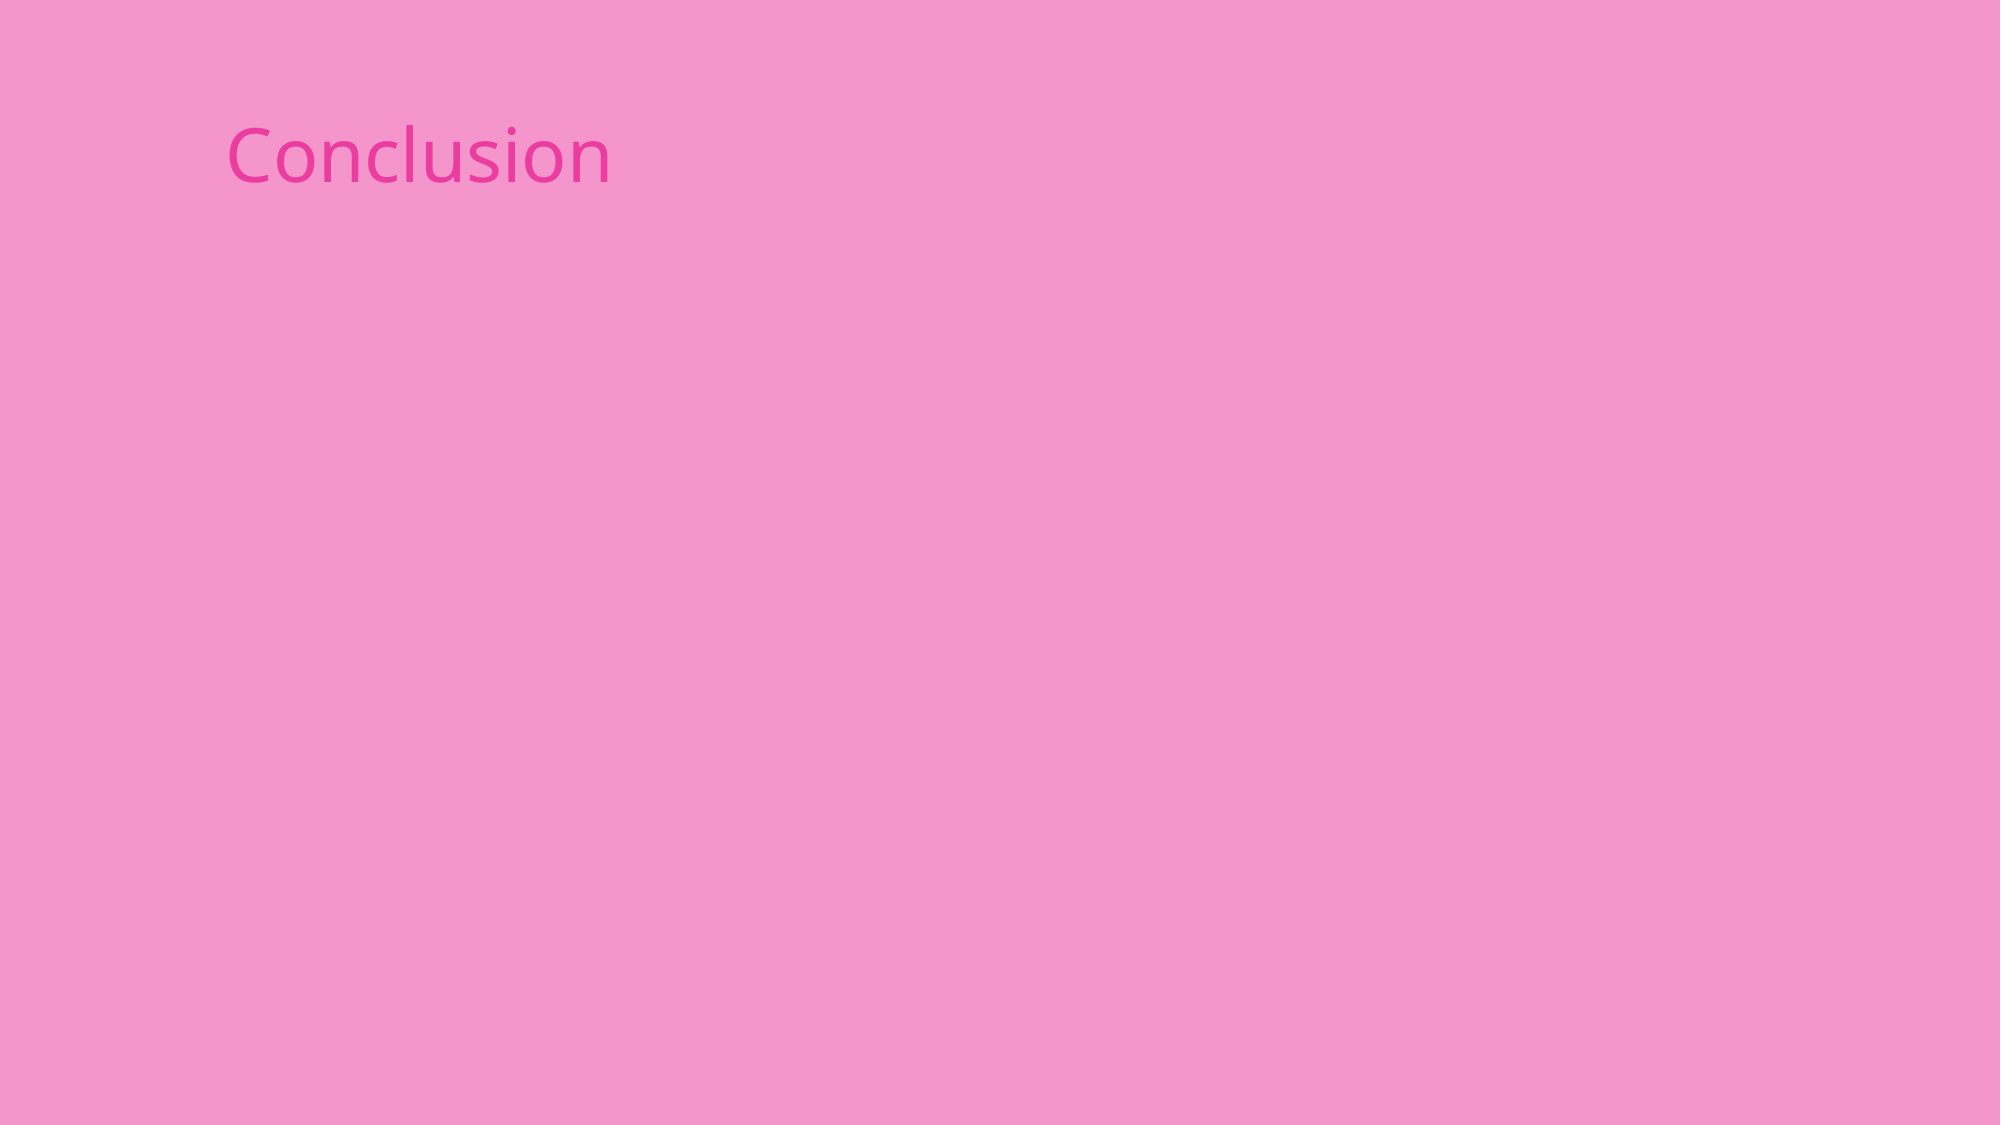

# Conclusion
Thank you
Questions or Comments
Summary and closing remarks